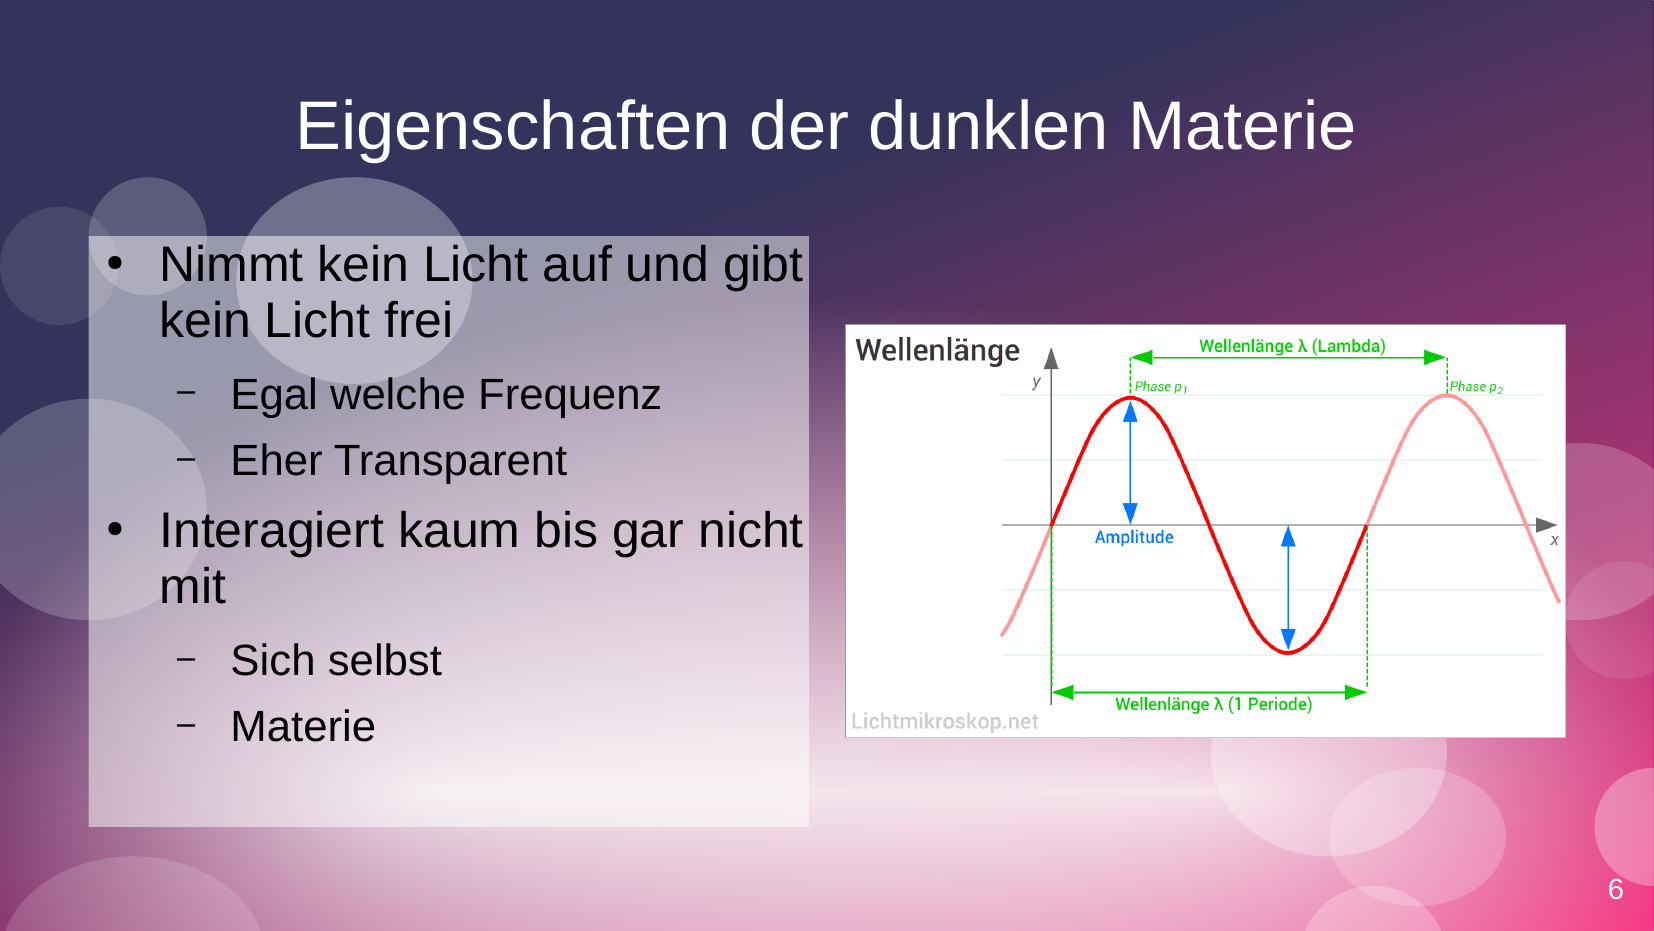

# Eigenschaften der dunklen Materie
Nimmt kein Licht auf und gibt kein Licht frei
Egal welche Frequenz
Eher Transparent
Interagiert kaum bis gar nicht mit
Sich selbst
Materie